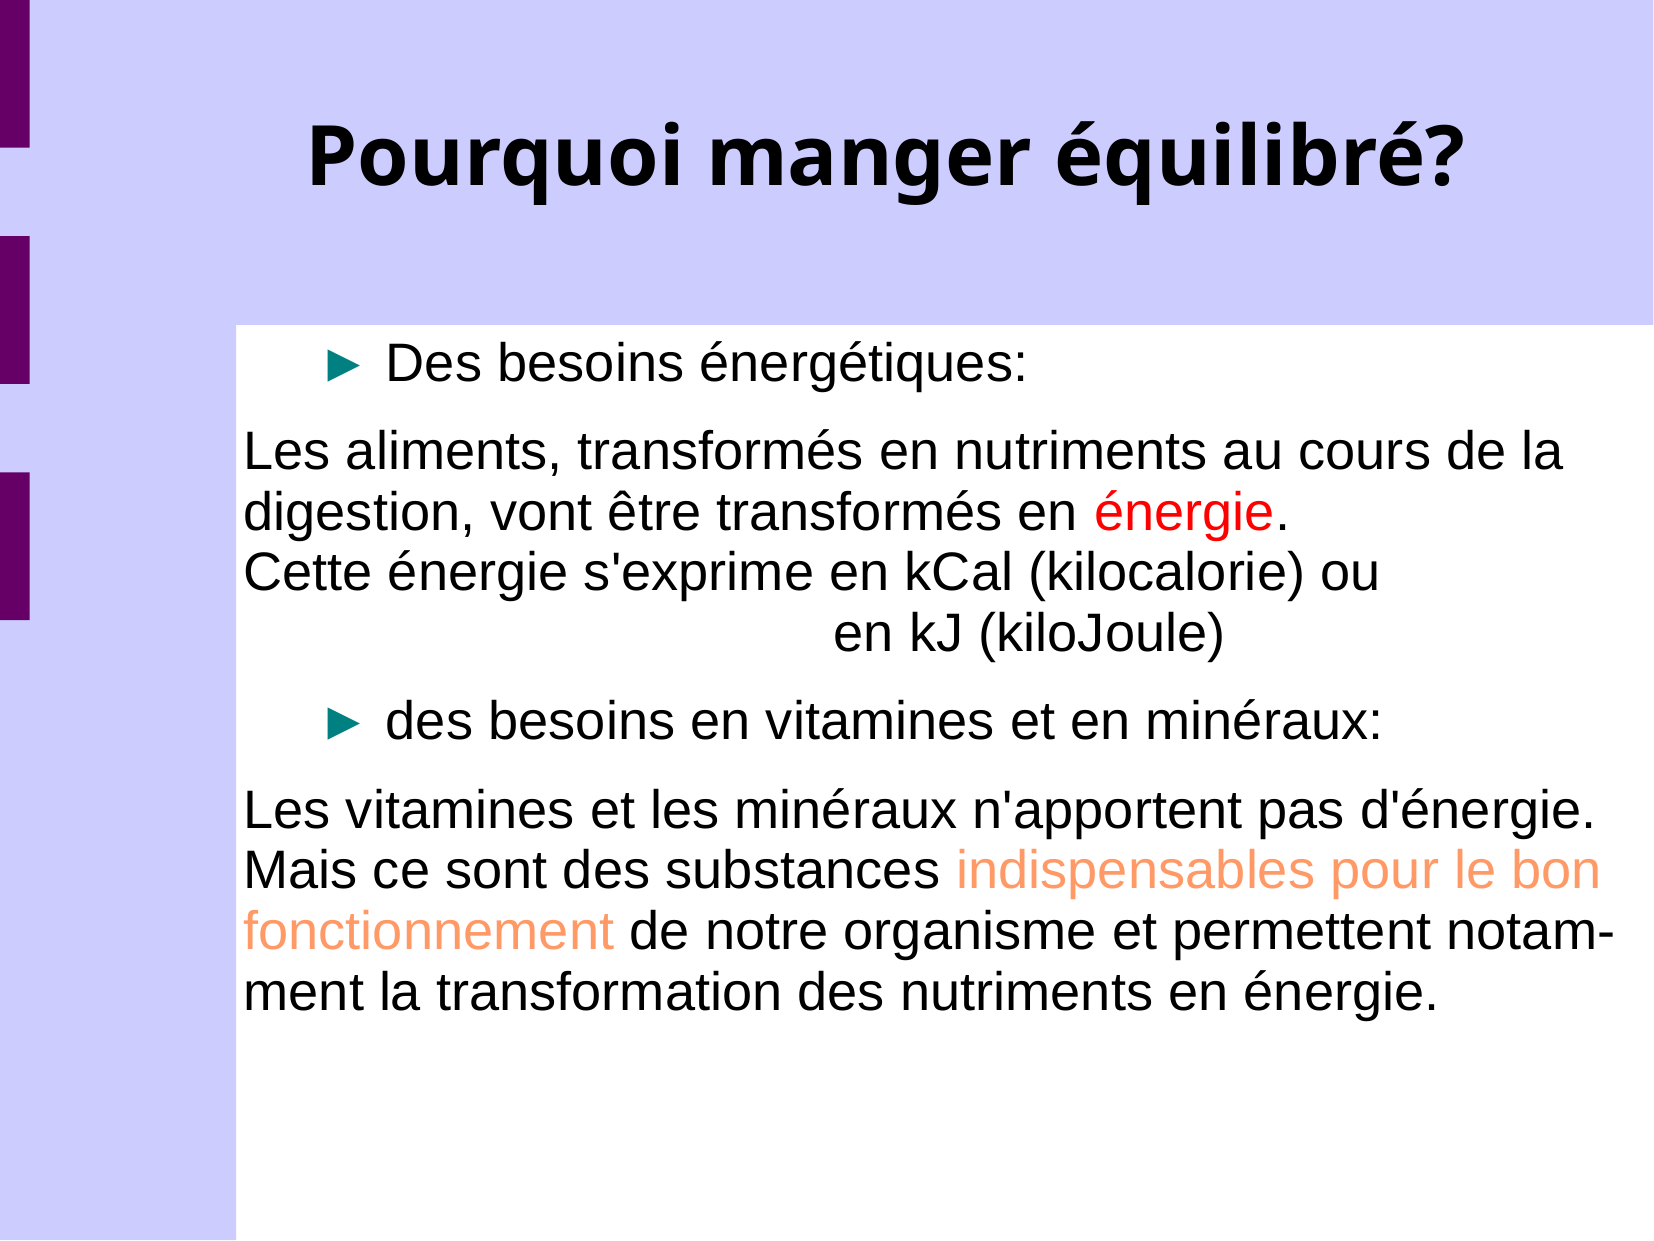

Pourquoi manger équilibré?
	► Des besoins énergétiques:
Les aliments, transformés en nutriments au cours de la
digestion, vont être transformés en énergie.
Cette énergie s'exprime en kCal (kilocalorie) ou
								en kJ (kiloJoule)
	► des besoins en vitamines et en minéraux:
Les vitamines et les minéraux n'apportent pas d'énergie.
Mais ce sont des substances indispensables pour le bon
fonctionnement de notre organisme et permettent notam-
ment la transformation des nutriments en énergie.